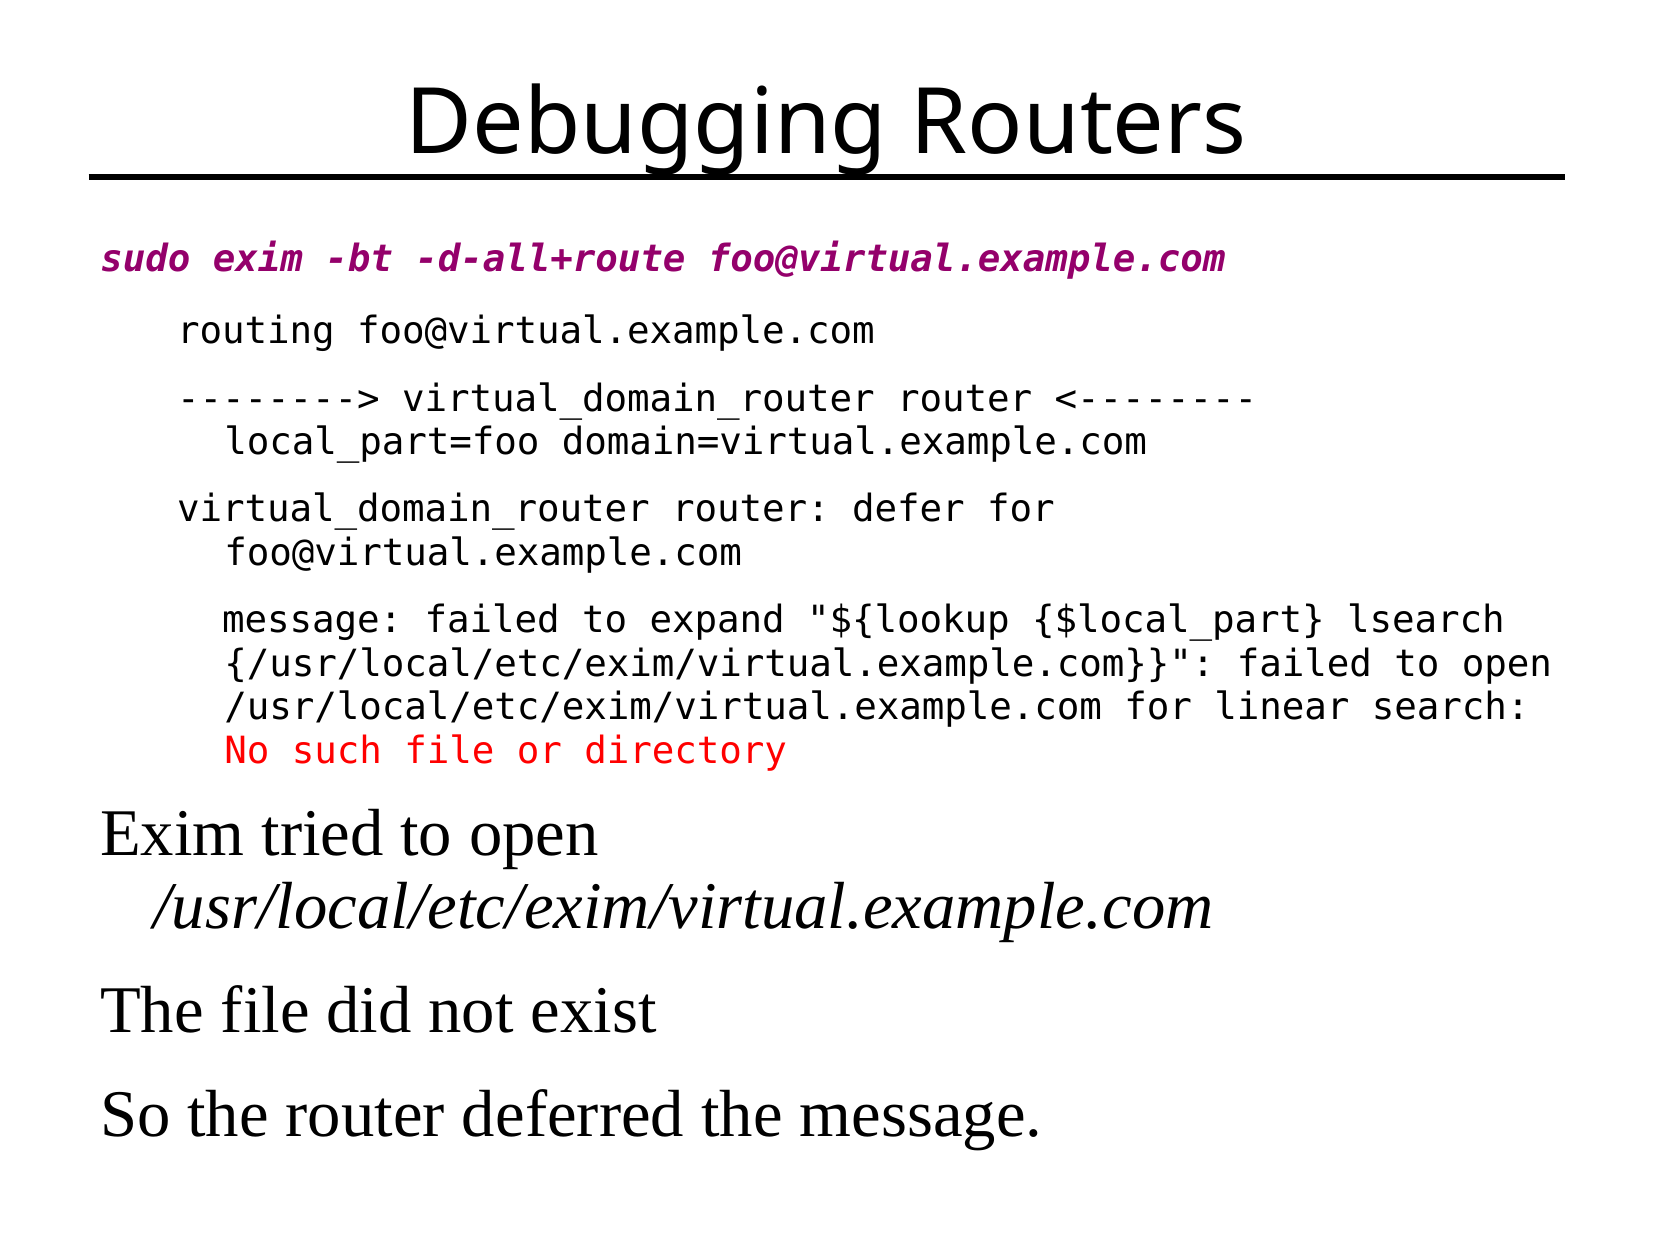

# Debugging Routers
sudo exim -bt -d-all+route foo@virtual.example.com
routing foo@virtual.example.com
--------> virtual_domain_router router <--------
local_part=foo domain=virtual.example.com
virtual_domain_router router: defer for foo@virtual.example.com
 message: failed to expand "${lookup {$local_part} lsearch
{/usr/local/etc/exim/virtual.example.com}}": failed to open /usr/local/etc/exim/virtual.example.com for linear search:
No such file or directory
Exim tried to open /usr/local/etc/exim/virtual.example.com
The file did not exist
So the router deferred the message.